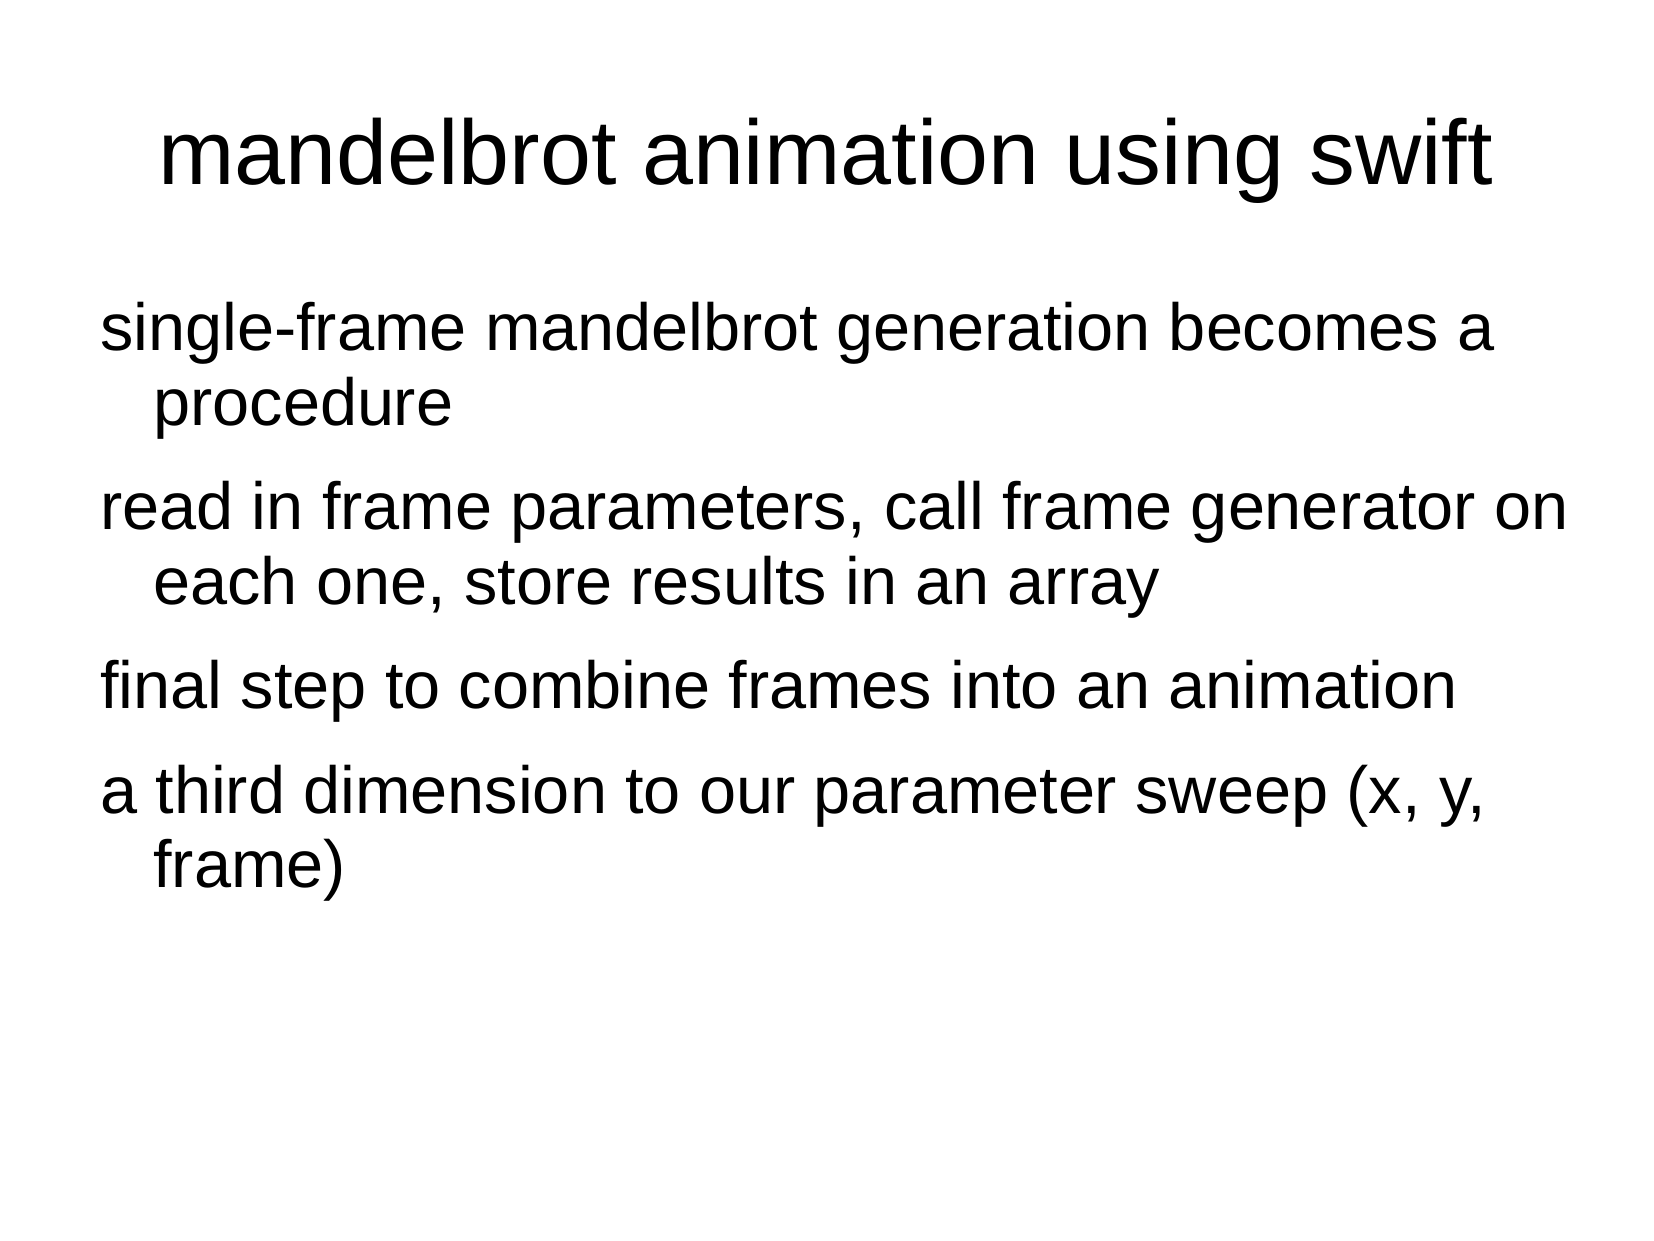

# mandelbrot animation using swift
single-frame mandelbrot generation becomes a procedure
read in frame parameters, call frame generator on each one, store results in an array
final step to combine frames into an animation
a third dimension to our parameter sweep (x, y, frame)